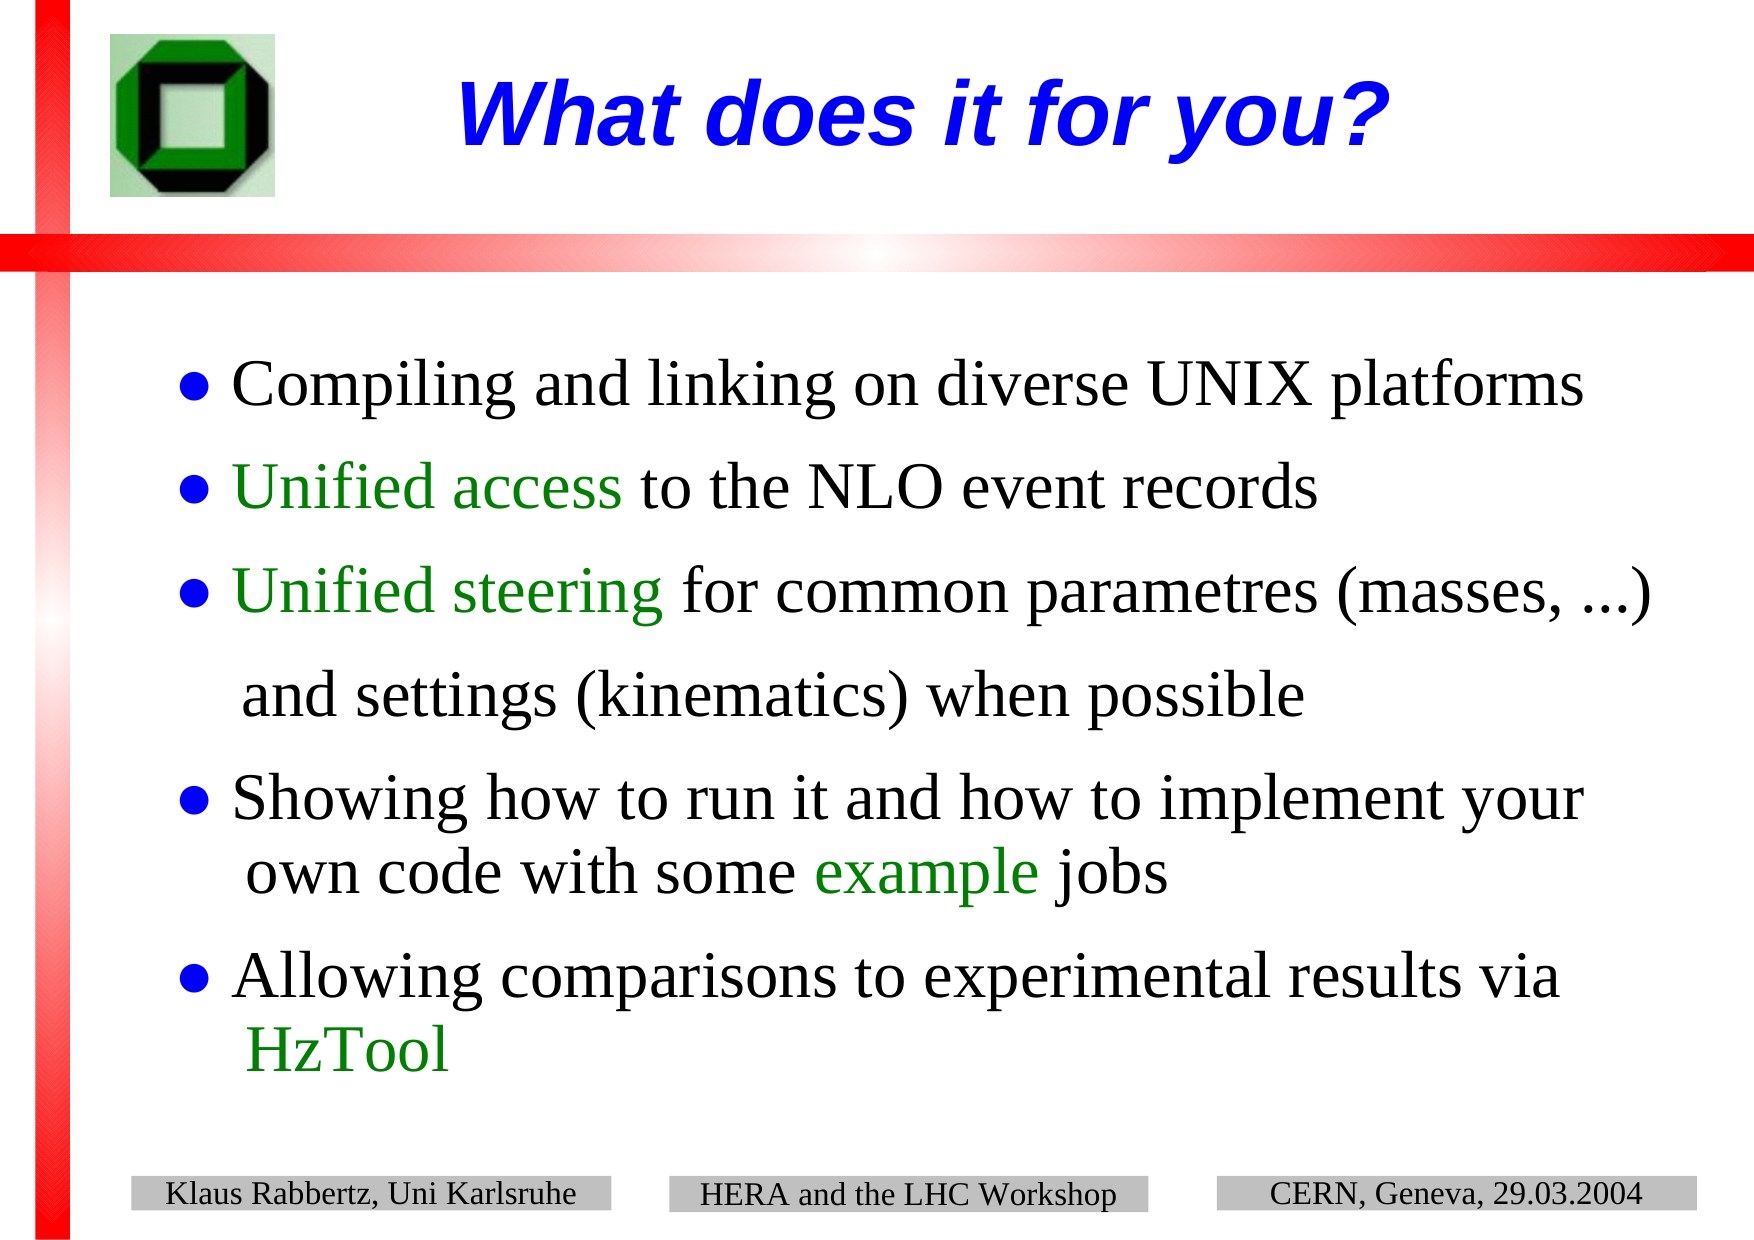

# What does it for you?
● Compiling and linking on diverse UNIX platforms
● Unified access to the NLO event records
● Unified steering for common parametres (masses, ...)
 and settings (kinematics) when possible
● Showing how to run it and how to implement your own code with some example jobs
● Allowing comparisons to experimental results via HzTool